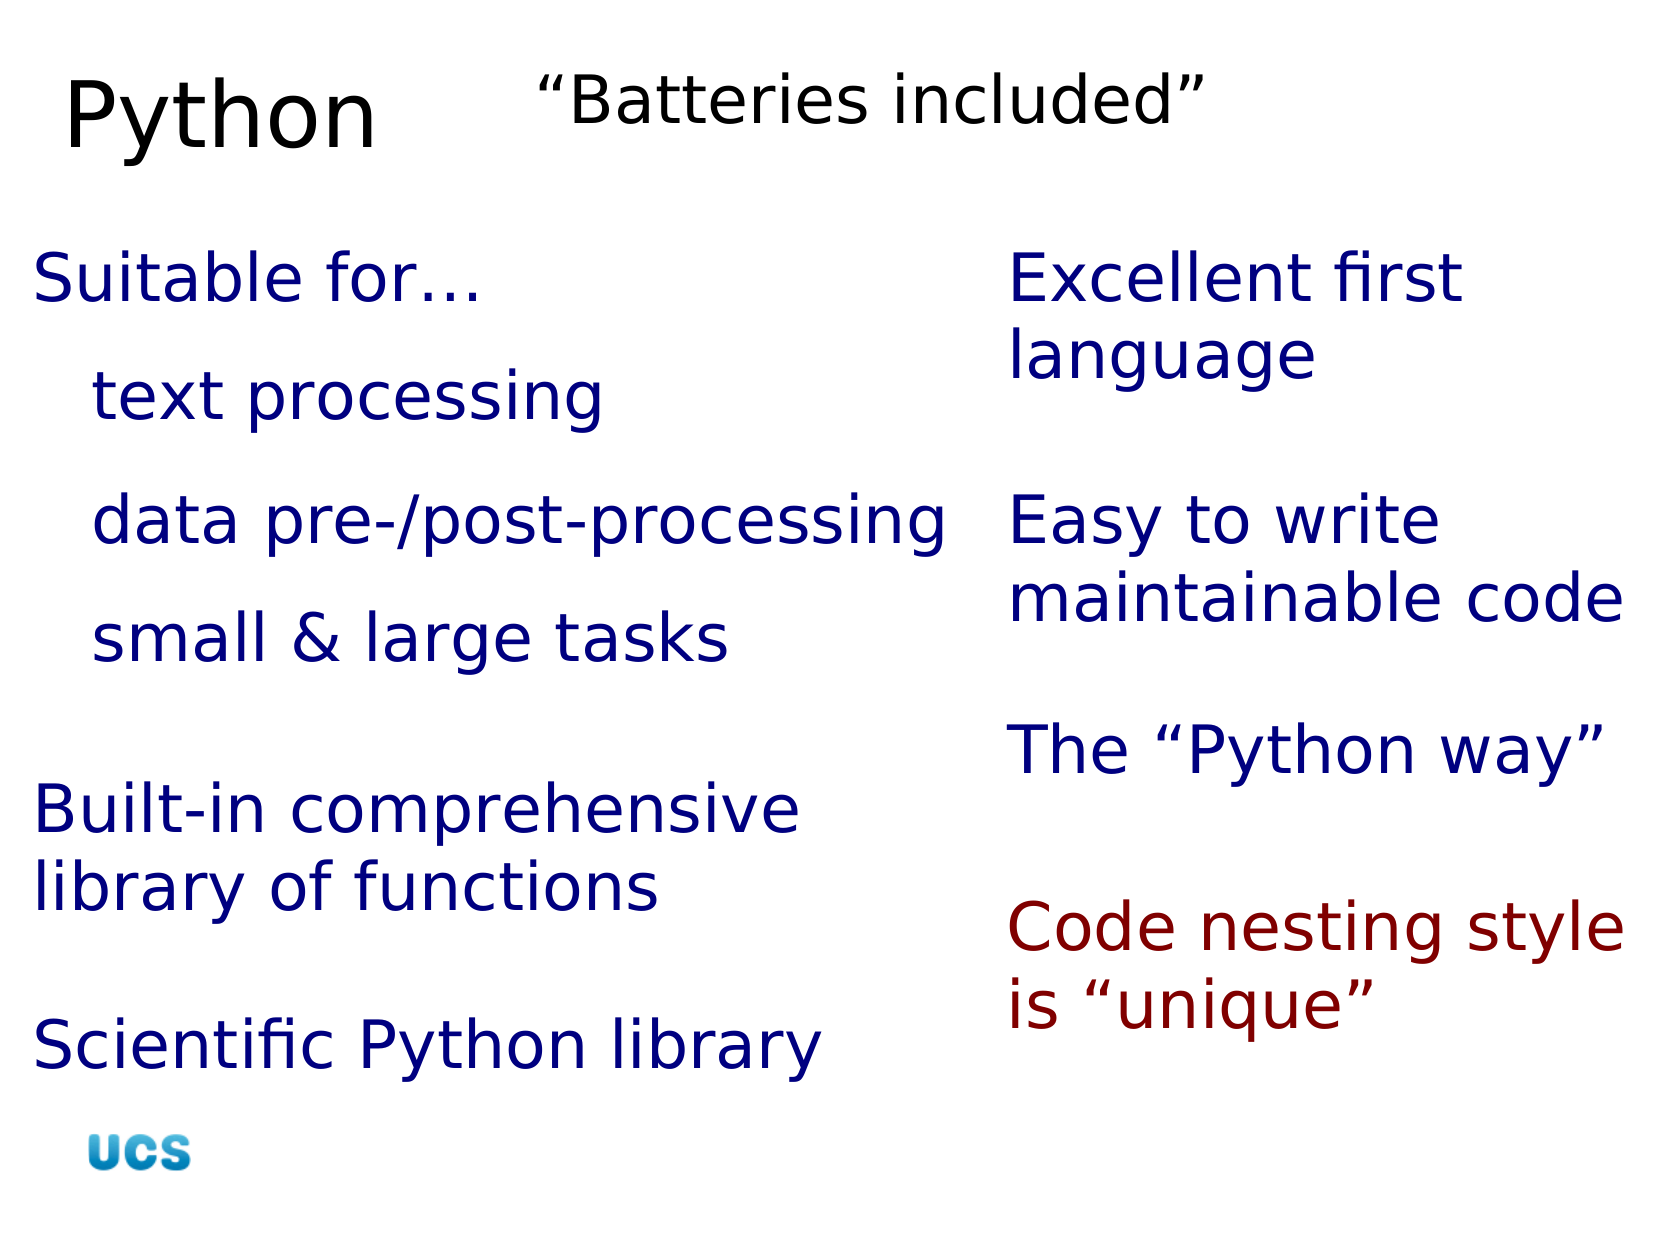

Python
“Batteries included”
Suitable for…
Excellent first
language
text processing
data pre-/post-processing
Easy to write
maintainable code
small & large tasks
The “Python way”
Built-in comprehensive
library of functions
Code nesting style
is “unique”
Scientific Python library